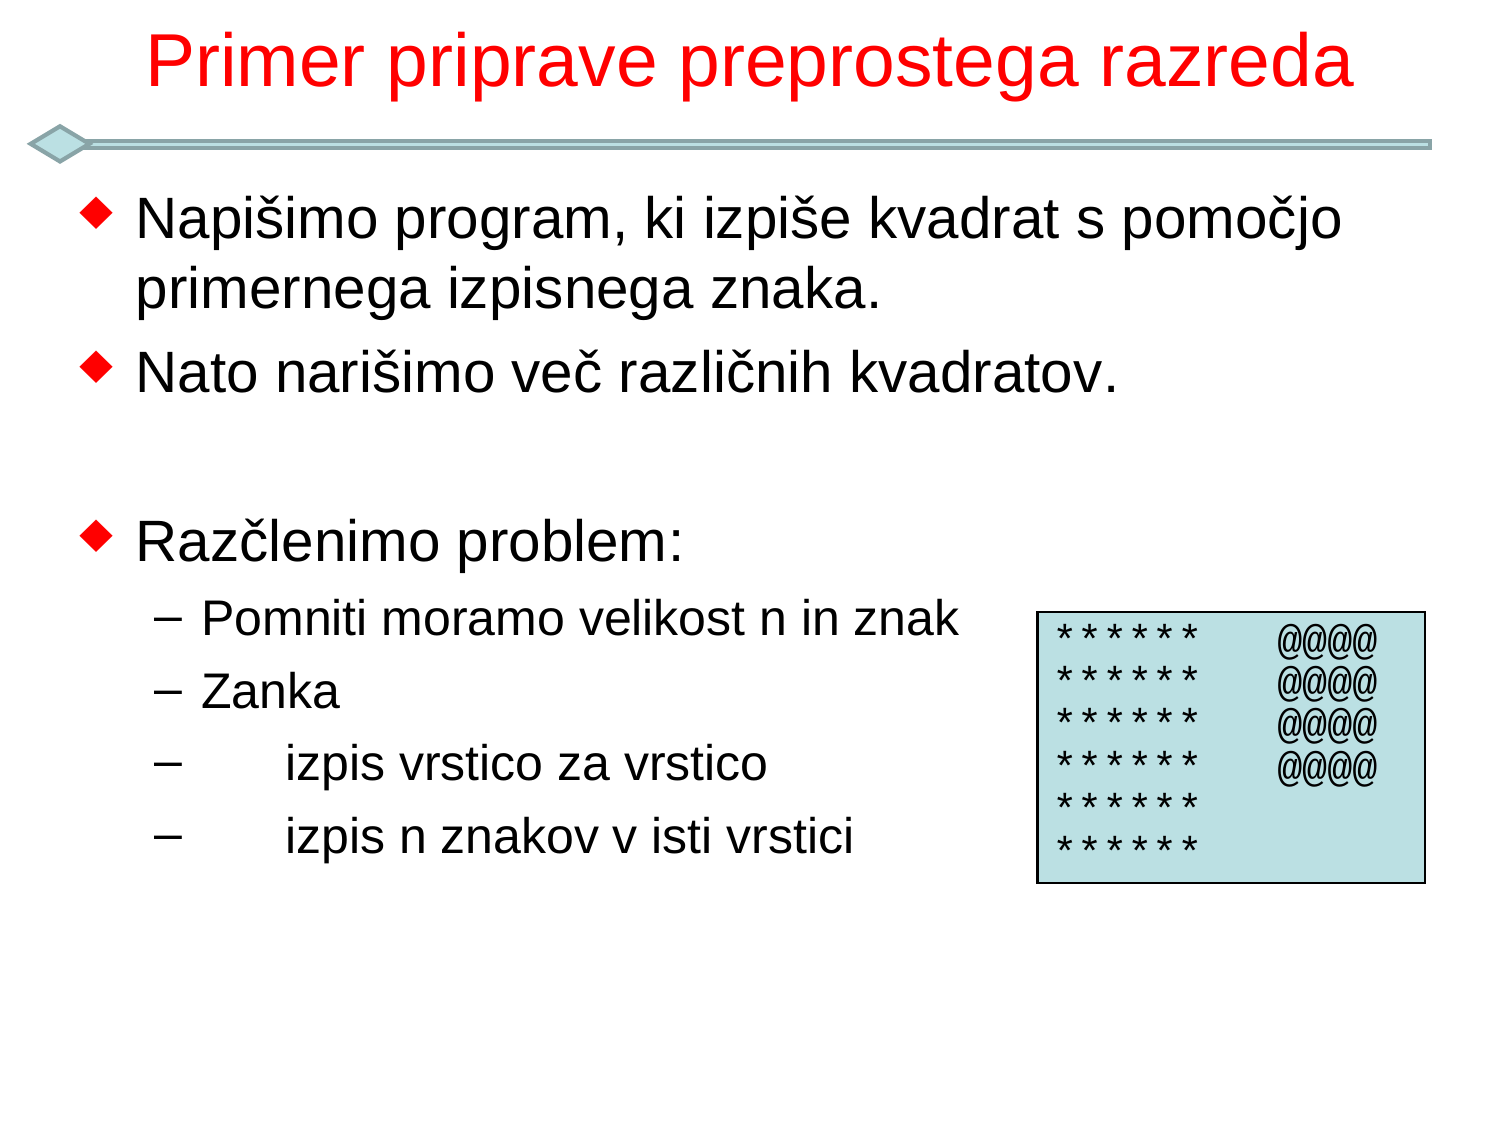

# Primer priprave preprostega razreda
Napišimo program, ki izpiše kvadrat s pomočjo primernega izpisnega znaka.
Nato narišimo več različnih kvadratov.
Razčlenimo problem:
Pomniti moramo velikost n in znak
Zanka
 izpis vrstico za vrstico
 izpis n znakov v isti vrstici
****** @@@@
****** @@@@
****** @@@@
****** @@@@
******
******